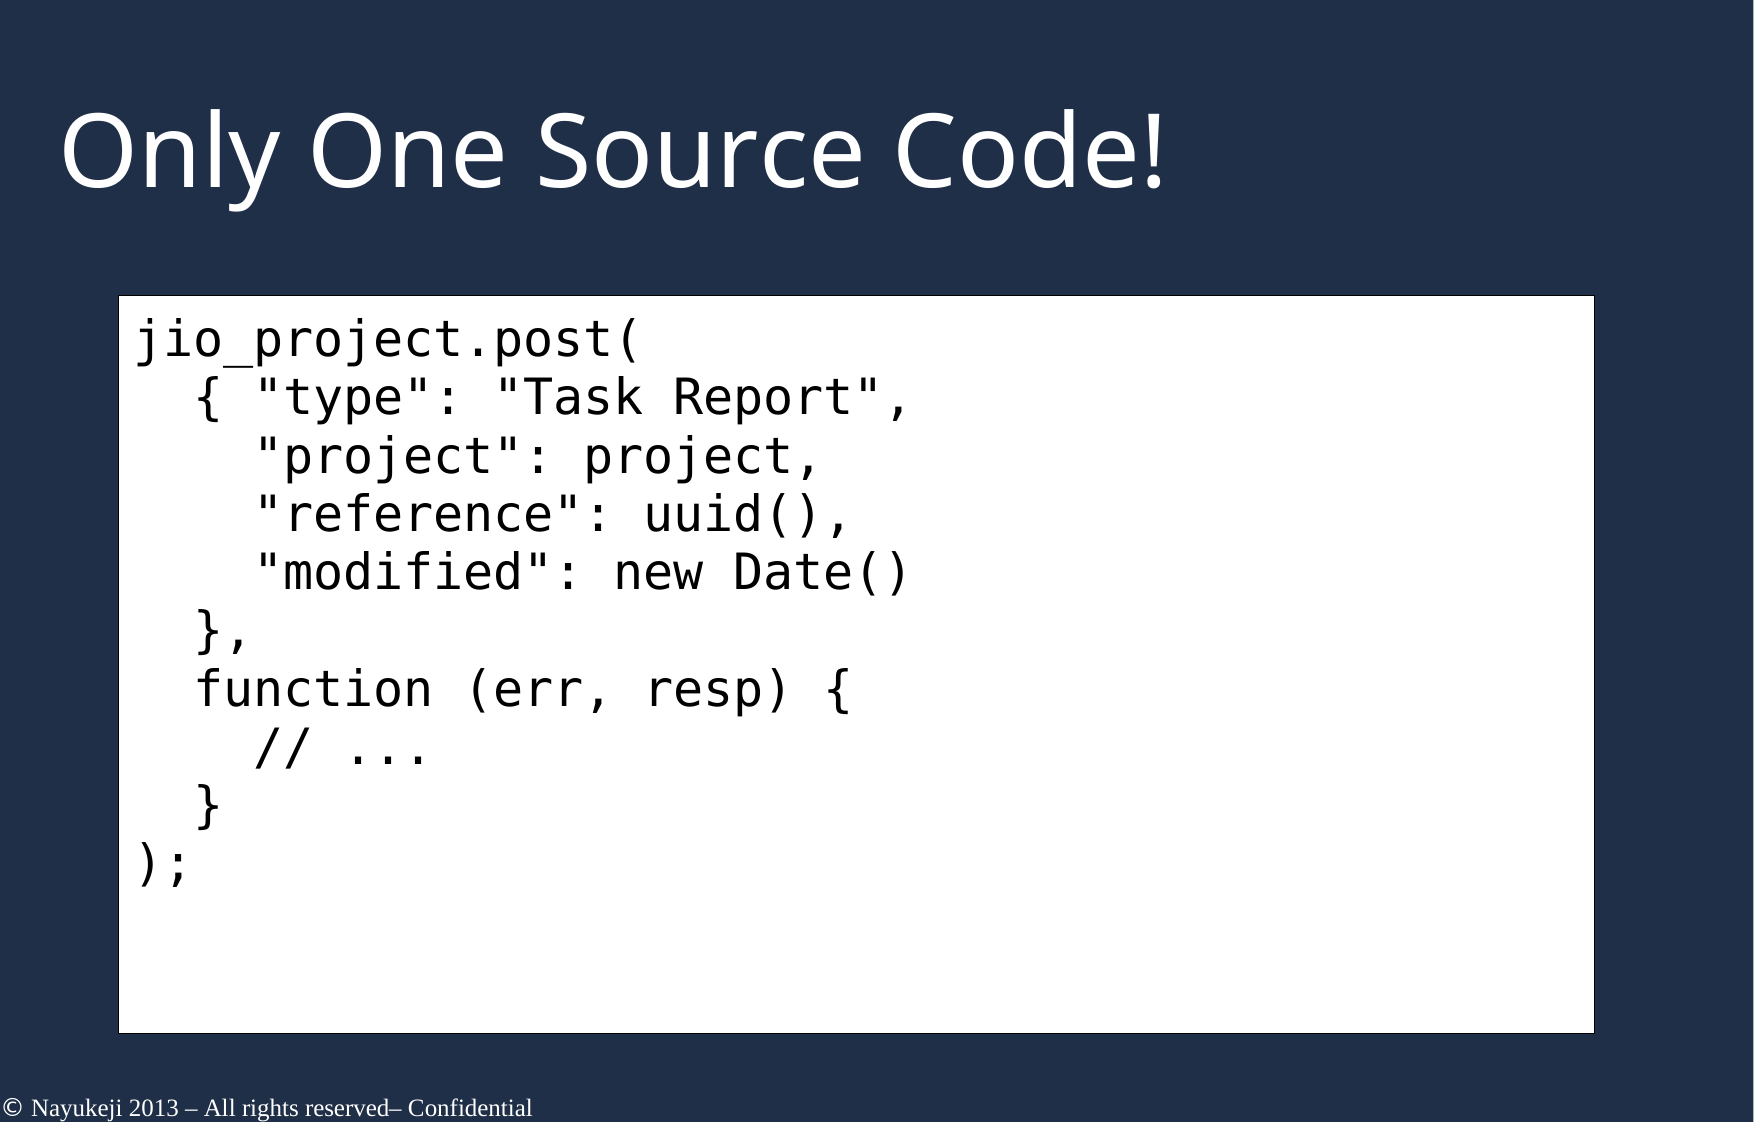

# Only One Source Code!
jio_project.post(
 { "type": "Task Report",
 "project": project,
 "reference": uuid(),
 "modified": new Date()
 },
 function (err, resp) {
 // ...
 }
);